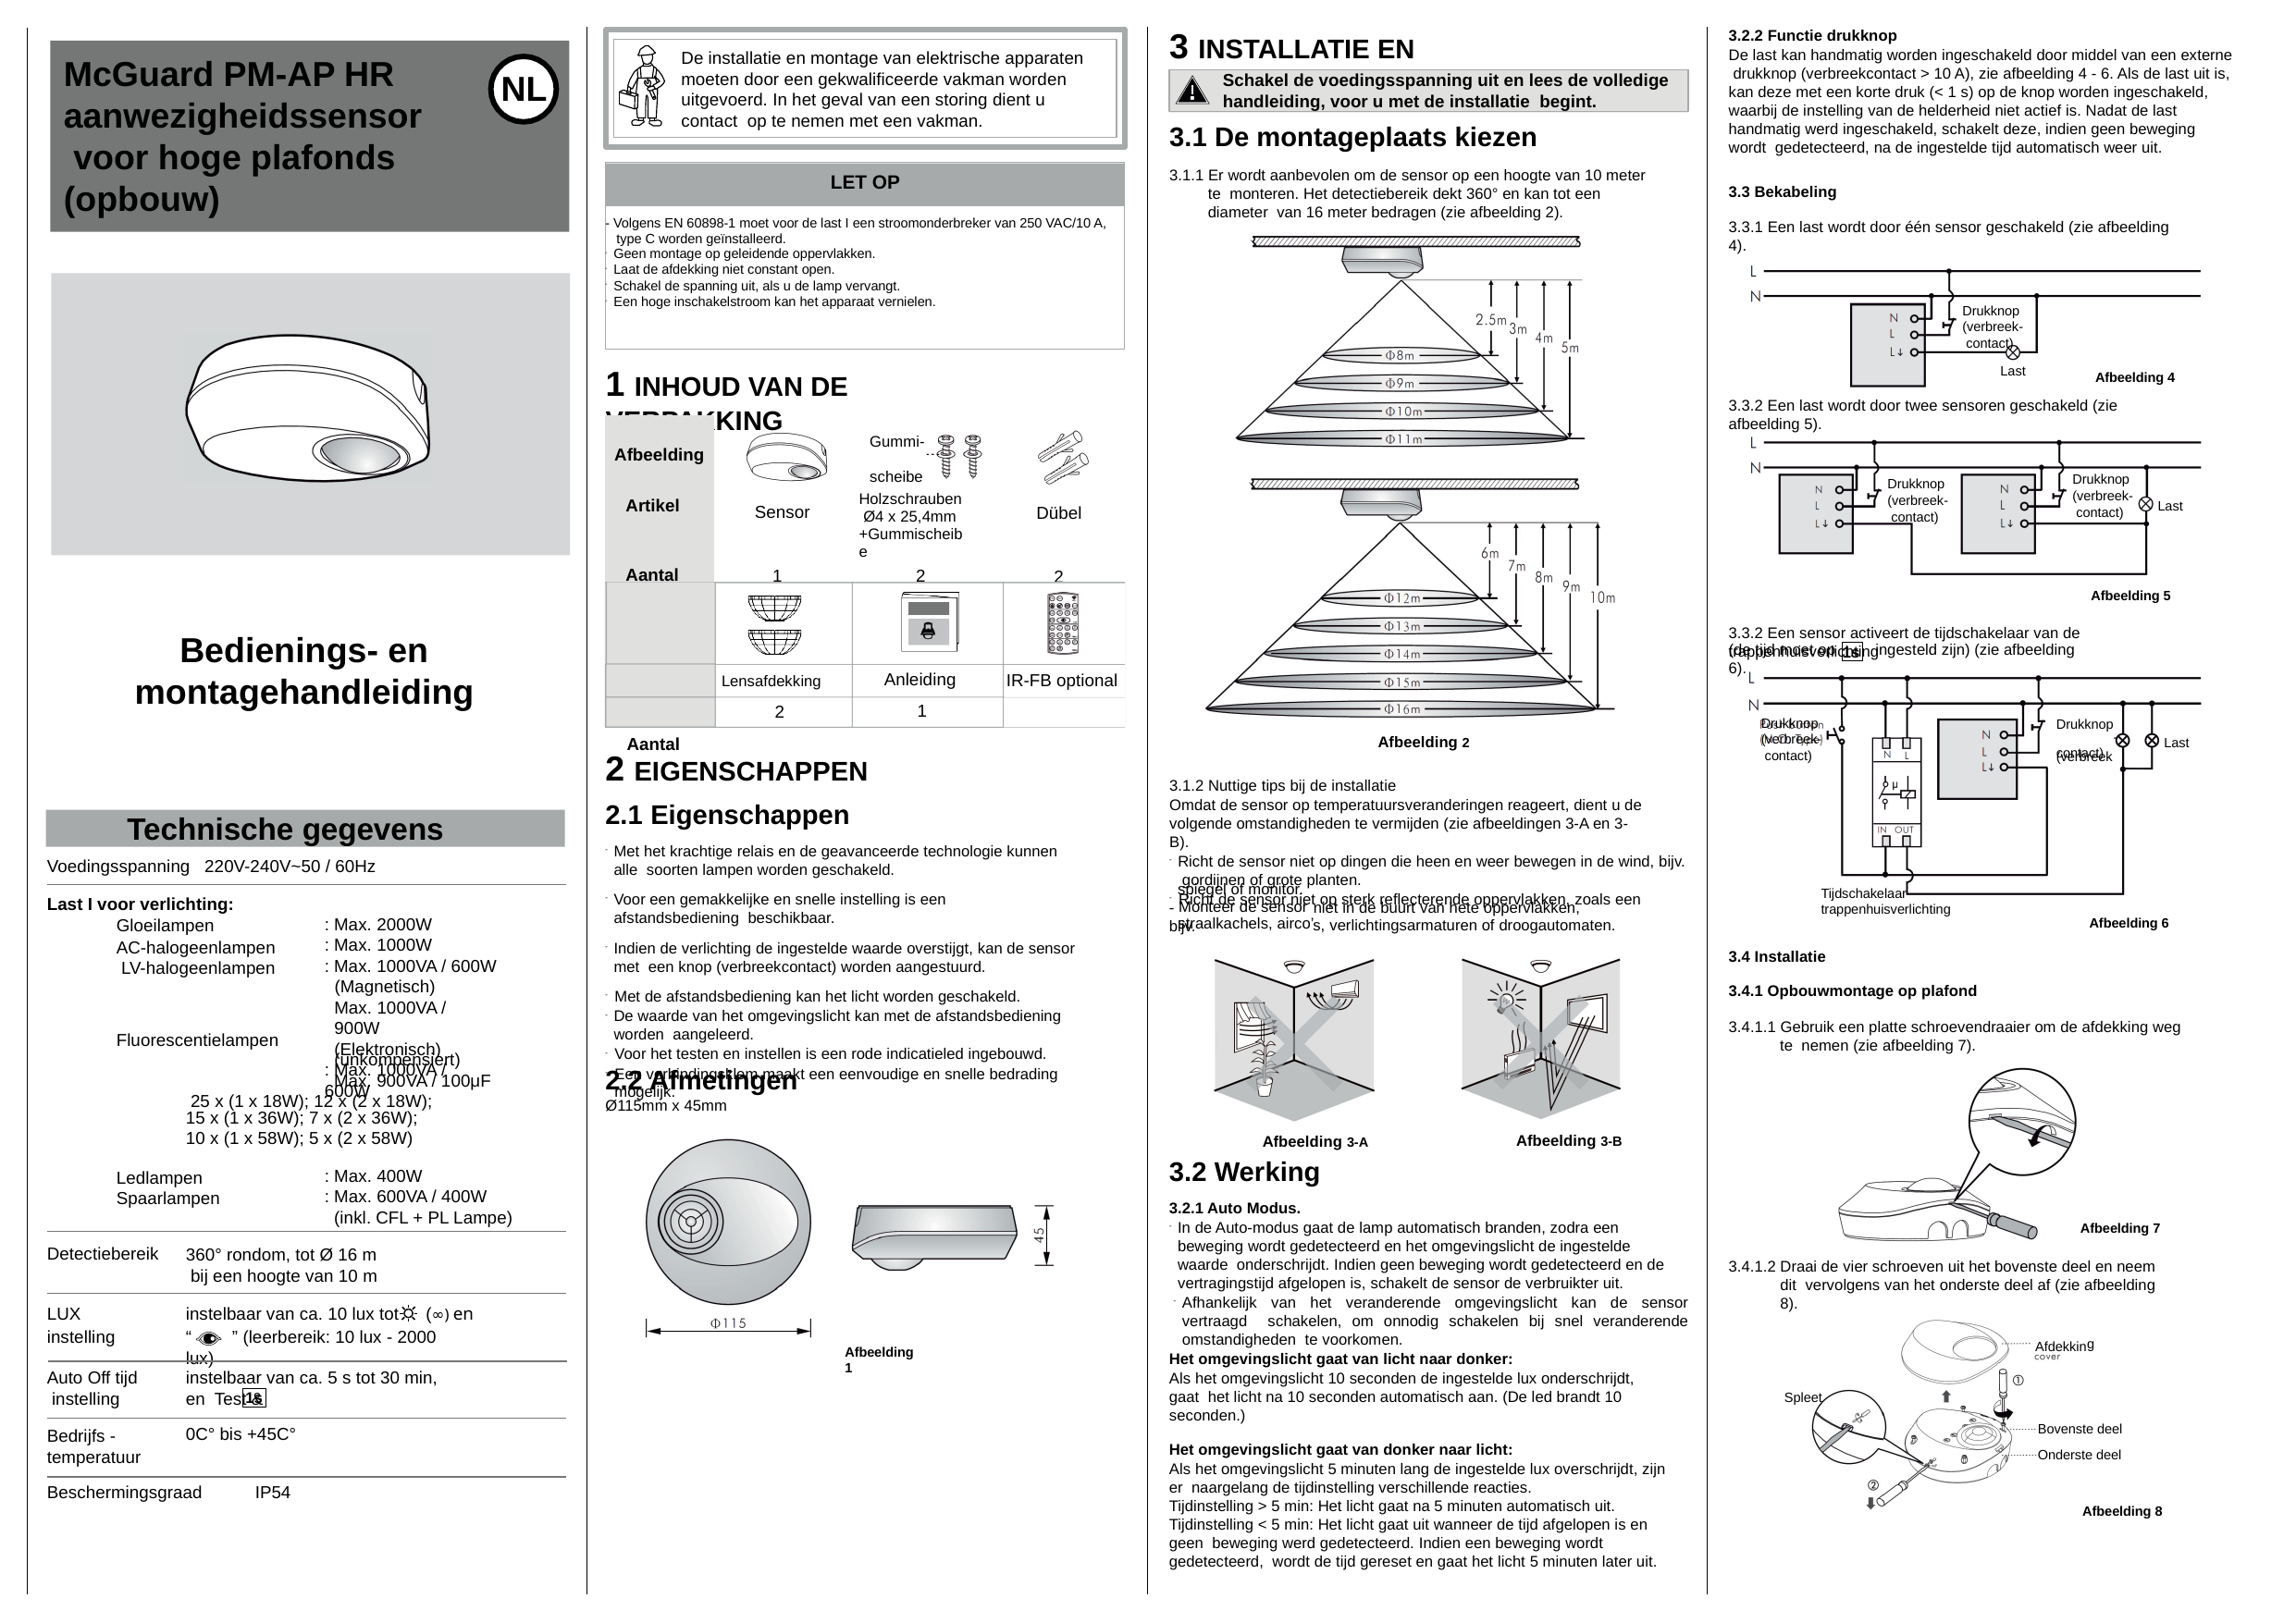

3 INSTALLATIE EN BEDRADING
3.2.2 Functie drukknop
De last kan handmatig worden ingeschakeld door middel van een externe drukknop (verbreekcontact > 10 A), zie afbeelding 4 - 6. Als de last uit is, kan deze met een korte druk (< 1 s) op de knop worden ingeschakeld, waarbij de instelling van de helderheid niet actief is. Nadat de last handmatig werd ingeschakeld, schakelt deze, indien geen beweging wordt gedetecteerd, na de ingestelde tijd automatisch weer uit.
De installatie en montage van elektrische apparaten moeten door een gekwalificeerde vakman worden uitgevoerd. In het geval van een storing dient u contact op te nemen met een vakman.
McGuard PM-AP HR aanwezigheidssensor voor hoge plafonds (opbouw)
NL
Schakel de voedingsspanning uit en lees de volledige
handleiding, voor u met de installatie begint.
3.1 De montageplaats kiezen
3.1.1 Er wordt aanbevolen om de sensor op een hoogte van 10 meter te monteren. Het detectiebereik dekt 360° en kan tot een diameter van 16 meter bedragen (zie afbeelding 2).
LET OP
3.3 Bekabeling
3.3.1 Een last wordt door één sensor geschakeld (zie afbeelding 4).
- Volgens EN 60898-1 moet voor de last I een stroomonderbreker van 250 VAC/10 A,
type C worden geïnstalleerd.
Geen montage op geleidende oppervlakken.
Laat de afdekking niet constant open.
Schakel de spanning uit, als u de lamp vervangt.
Een hoge inschakelstroom kan het apparaat vernielen.
Drukknop
(verbreek- contact)
1 INHOUD VAN DE VERPAKKING
Last
Afbeelding 4
3.3.2 Een last wordt door twee sensoren geschakeld (zie afbeelding 5).
| Afbeelding | | Gummi- scheibe | |
| --- | --- | --- | --- |
| Artikel | Sensor | Holzschrauben Ø4 x 25,4mm +Gummischeibe | Dübel |
| Aantal | 1 | 2 | 2 |
Drukknop
Drukknop
(verbreek- contact)
(verbreek- contact)
Last
Afbeelding 5
3.3.2 Een sensor activeert de tijdschakelaar van de trappenhuisverlichting
Afbeelding
Bedienings- en montagehandleiding
(de tijd moet op	ingesteld zijn) (zie afbeelding 6).
1s
Anleiding 1
Artikel Aantal
IR-FB optional
Lensafdekking
2
Drukknop (verbreek
Drukknop (verbreek- contact)
-
Afbeelding 2
Last
contact)
2 EIGENSCHAPPEN
2.1 Eigenschappen
Met het krachtige relais en de geavanceerde technologie kunnen alle soorten lampen worden geschakeld.
Voor een gemakkelijke en snelle instelling is een afstandsbediening beschikbaar.
Indien de verlichting de ingestelde waarde overstijgt, kan de sensor met een knop (verbreekcontact) worden aangestuurd.
Met de afstandsbediening kan het licht worden geschakeld.
De waarde van het omgevingslicht kan met de afstandsbediening worden aangeleerd.
Voor het testen en instellen is een rode indicatieled ingebouwd.
Een verbindingsklem maakt een eenvoudige en snelle bedrading mogelijk.
3.1.2 Nuttige tips bij de installatie
Omdat de sensor op temperatuursveranderingen reageert, dient u de volgende omstandigheden te vermijden (zie afbeeldingen 3-A en 3-B).
Richt de sensor niet op dingen die heen en weer bewegen in de wind, bijv. gordijnen of grote planten.
Richt de sensor niet op sterk reflecterende oppervlakken, zoals een
Technische gegevens
Voedingsspanning 220V-240V~50 / 60Hz
spiegel of monitor.
-	niet in de buurt van hete oppervlakken, bijv.
Tijdschakelaar trappenhuisverlichting
Last I voor verlichting:
Gloeilampen
AC-halogeenlampen LV-halogeenlampen
Monteer de sensor
s, verlichtingsarmaturen of droogautomaten.
: Max. 2000W
: Max. 1000W
: Max. 1000VA / 600W
(Magnetisch)
Max. 1000VA / 900W
(Elektronisch)
: Max. 1000VA / 600W
straalkachels, airco’
Afbeelding 6
3.4 Installatie
3.4.1 Opbouwmontage op plafond
3.4.1.1 Gebruik een platte schroevendraaier om de afdekking weg te nemen (zie afbeelding 7).
Fluorescentielampen
(unkompensiert)
2.2 Afmetingen
Ø115mm x 45mm
Max. 900VA / 100μF 25 x (1 x 18W); 12 x (2 x 18W);
15 x (1 x 36W); 7 x (2 x 36W);
10 x (1 x 58W); 5 x (2 x 58W)
Afbeelding 3-B
Afbeelding 3-A
3.2 Werking
: Max. 400W
: Max. 600VA / 400W
(inkl. CFL + PL Lampe)
Ledlampen Spaarlampen
3.2.1 Auto Modus.
In de Auto-modus gaat de lamp automatisch branden, zodra een beweging wordt gedetecteerd en het omgevingslicht de ingestelde waarde onderschrijdt. Indien geen beweging wordt gedetecteerd en de vertragingstijd afgelopen is, schakelt de sensor de verbruikter uit.
Afhankelijk van het veranderende omgevingslicht kan de sensor vertraagd schakelen, om onnodig schakelen bij snel veranderende omstandigheden te voorkomen.
Het omgevingslicht gaat van licht naar donker:
Als het omgevingslicht 10 seconden de ingestelde lux onderschrijdt, gaat het licht na 10 seconden automatisch aan. (De led brandt 10 seconden.)
Het omgevingslicht gaat van donker naar licht:
Als het omgevingslicht 5 minuten lang de ingestelde lux overschrijdt, zijn er naargelang de tijdinstelling verschillende reacties.
Tijdinstelling > 5 min: Het licht gaat na 5 minuten automatisch uit. Tijdinstelling < 5 min: Het licht gaat uit wanneer de tijd afgelopen is en geen beweging werd gedetecteerd. Indien een beweging wordt gedetecteerd, wordt de tijd gereset en gaat het licht 5 minuten later uit.
Afbeelding 7
3.4.1.2 Draai de vier schroeven uit het bovenste deel en neem dit vervolgens van het onderste deel af (zie afbeelding 8).
Detectiebereik
360° rondom, tot Ø 16 m bij een hoogte van 10 m
LUX
instelling
instelbaar van ca. 10 lux tot
(∞) en
“	” (leerbereik: 10 lux - 2000 lux)
g
Afdekkin
Afbeelding 1
Auto Off tijd instelling
instelbaar van ca. 5 s tot 30 min, en Test &
1s
Spleet
Bovenste deel
0C° bis +45C°
Bedrijfs - temperatuur
Onderste deel
Beschermingsgraad
IP54
Afbeelding 8